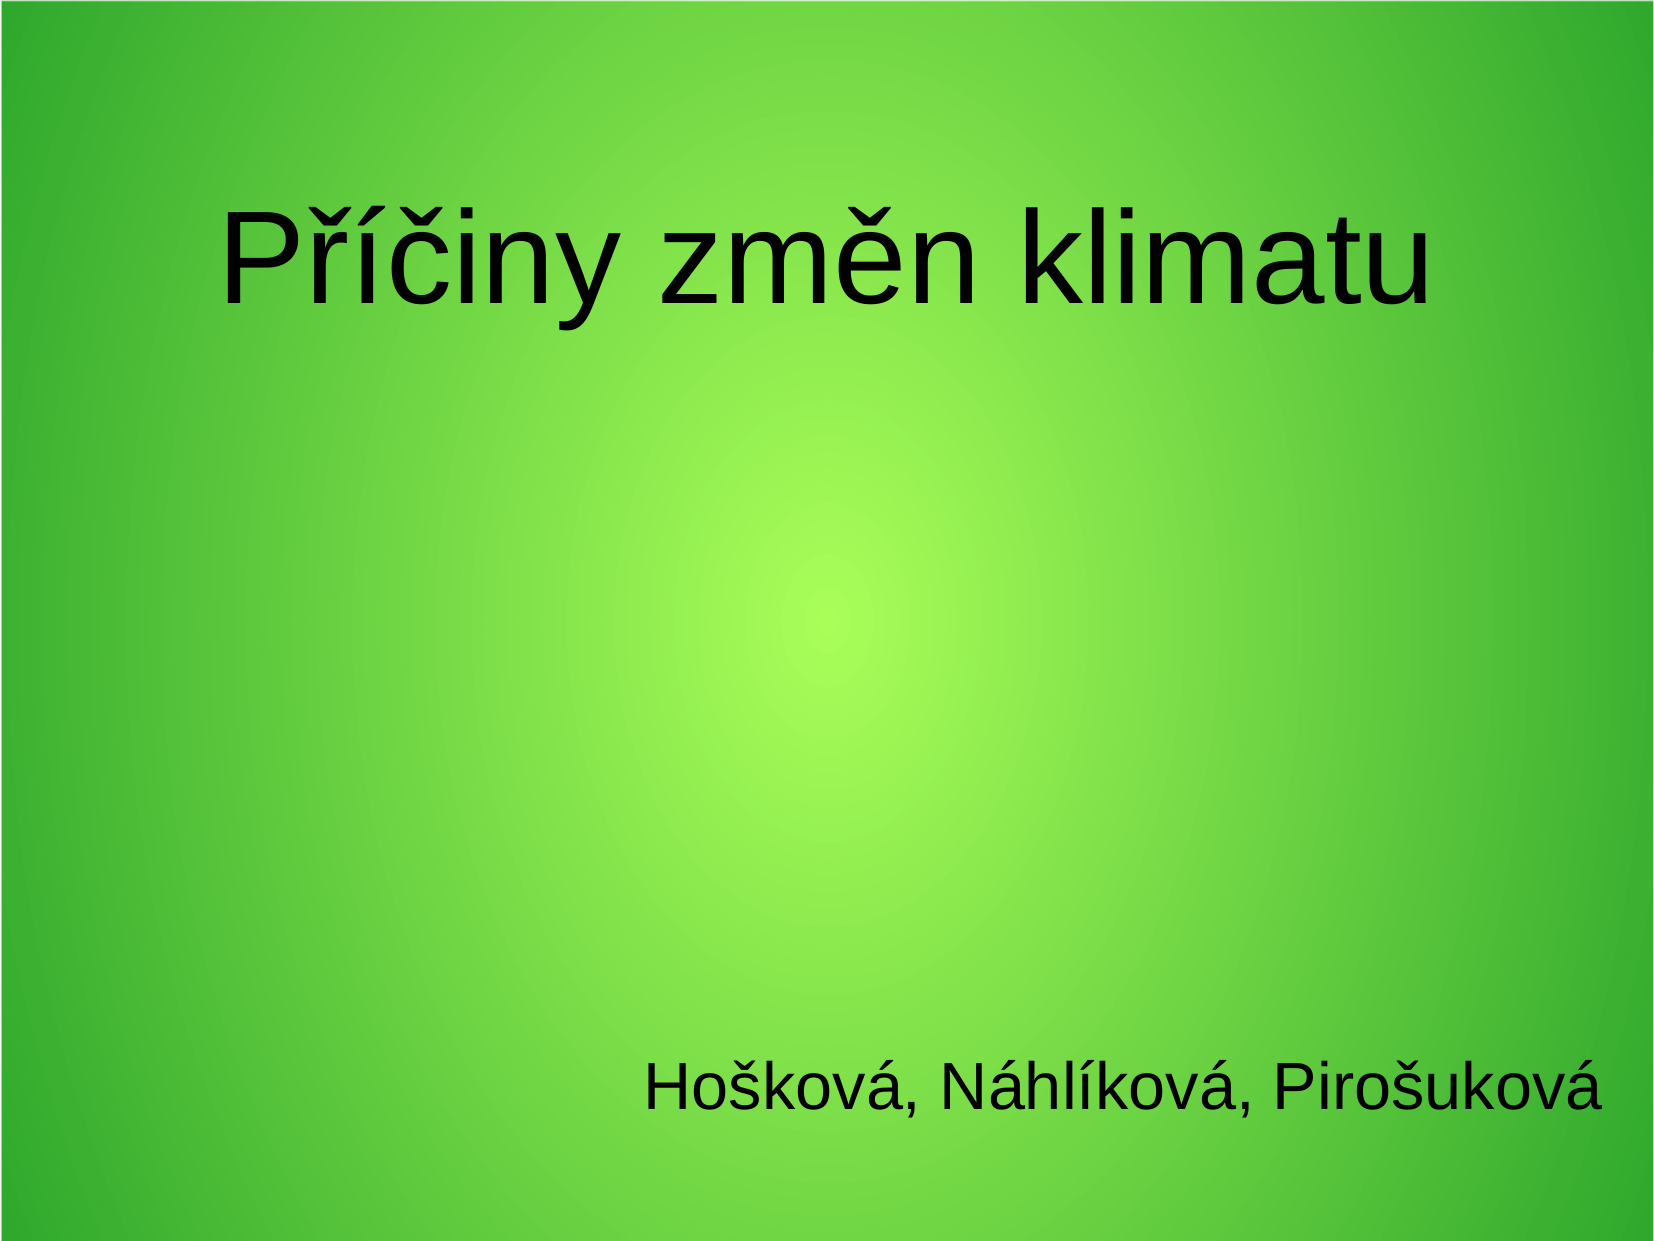

Příčiny změn klimatu
# Hošková, Náhlíková, Pirošuková